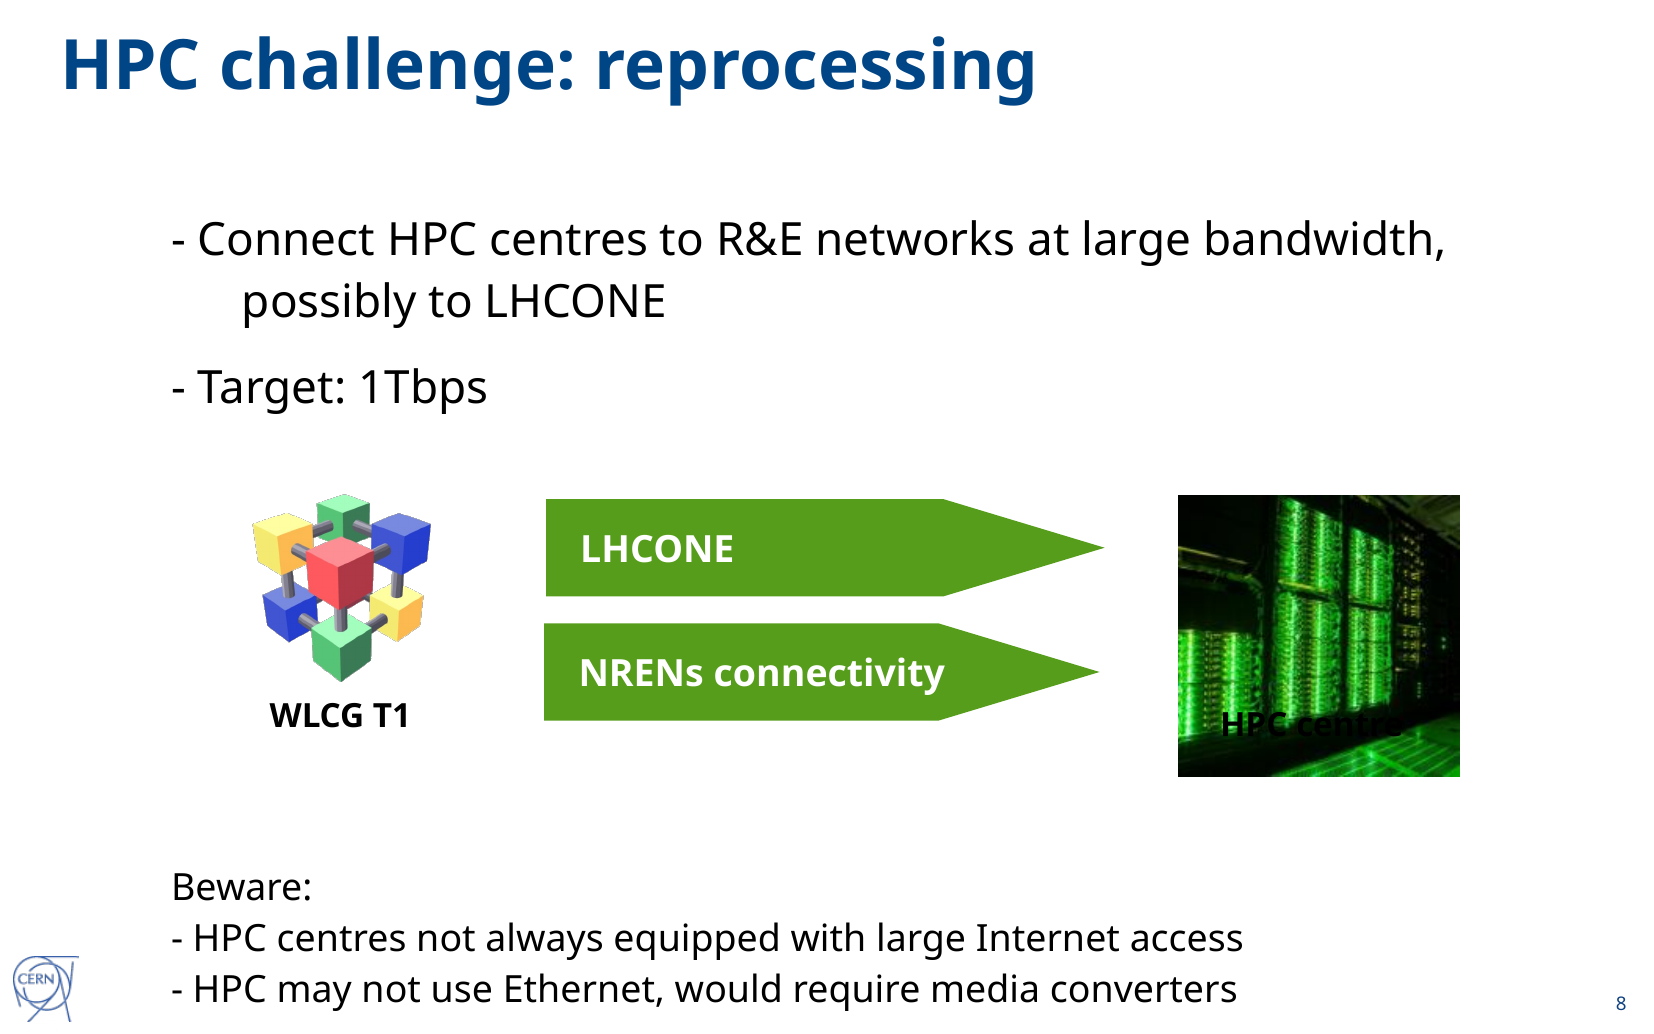

# HPC challenge: reprocessing
- Connect HPC centres to R&E networks at large bandwidth, possibly to LHCONE
- Target: 1Tbps
Beware:
- HPC centres not always equipped with large Internet access
- HPC may not use Ethernet, would require media converters
 LHCONE
 NRENs connectivity
WLCG T1
HPC centre